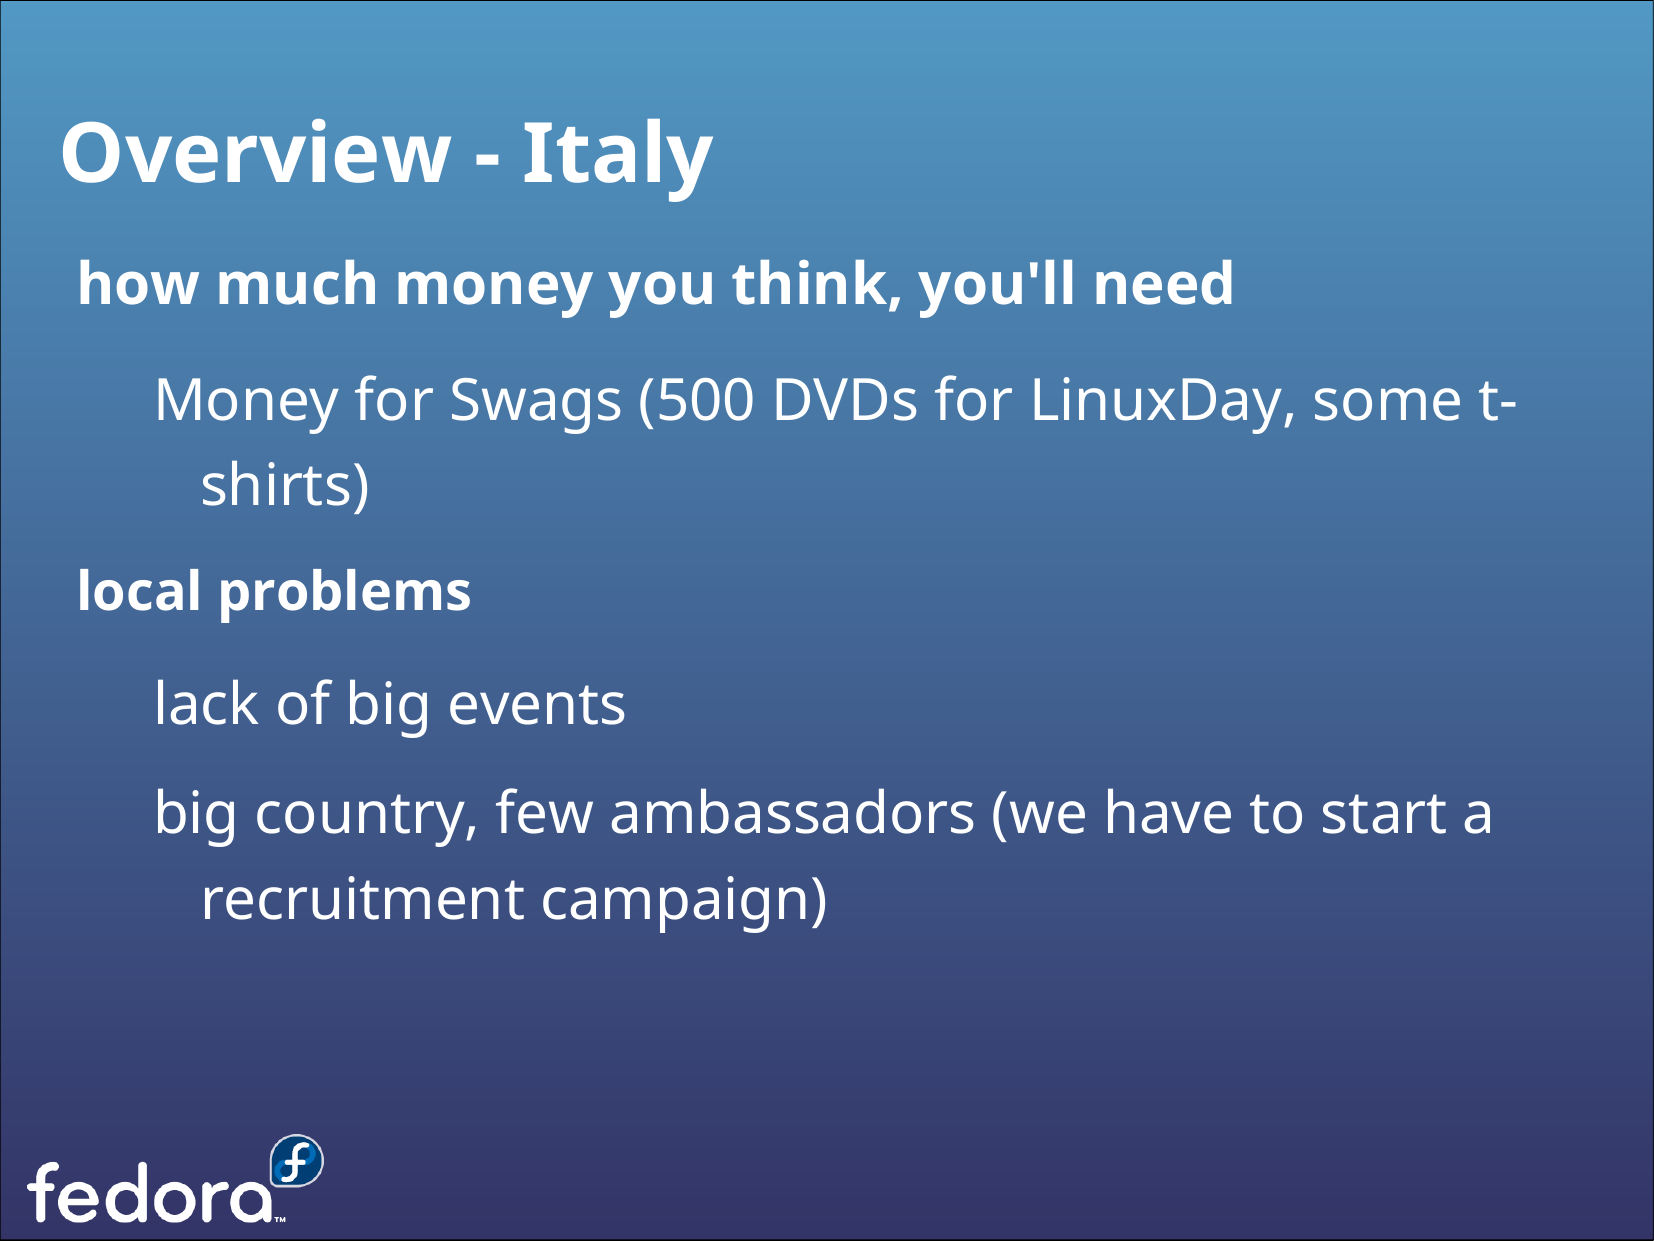

# Overview - Italy
how much money you think, you'll need
Money for Swags (500 DVDs for LinuxDay, some t-shirts)
local problems
lack of big events
big country, few ambassadors (we have to start a recruitment campaign)